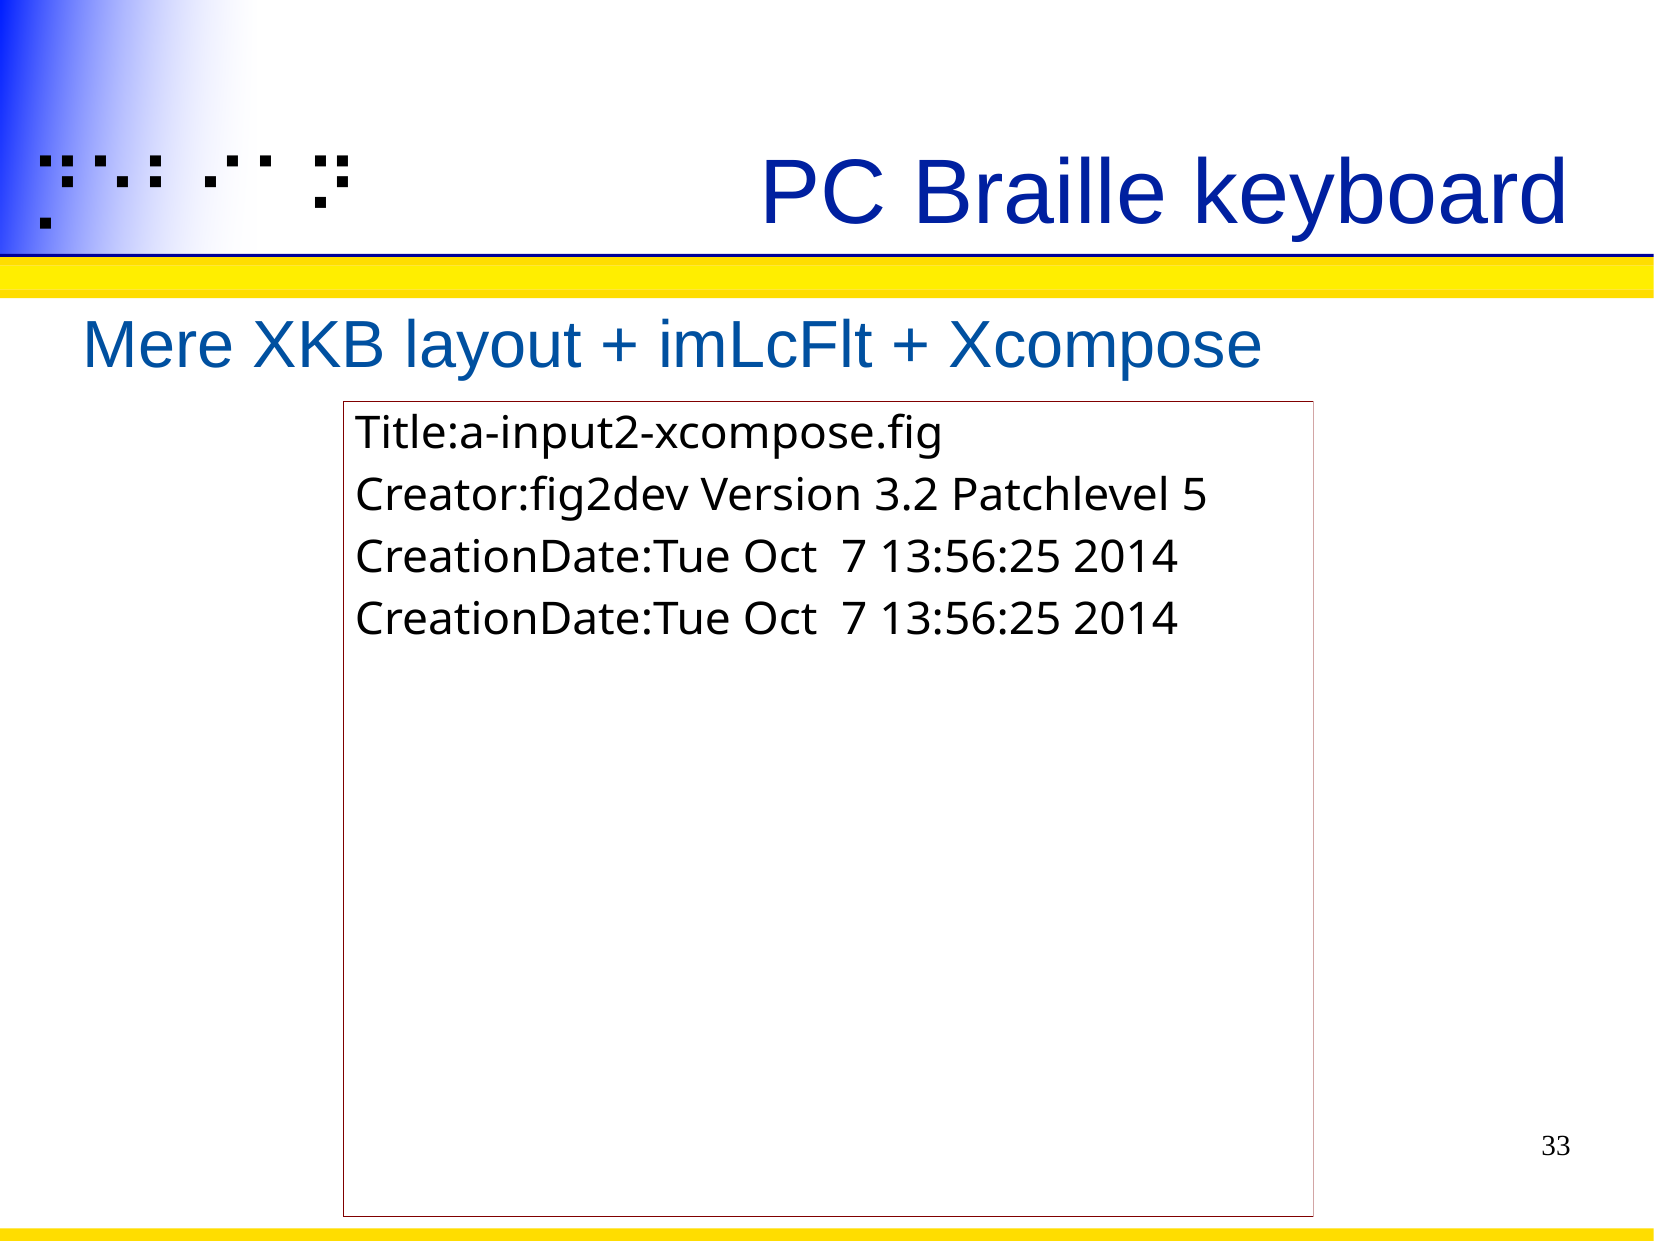

# PC Braille keyboard
Mere XKB layout + imLcFlt + Xcompose
33